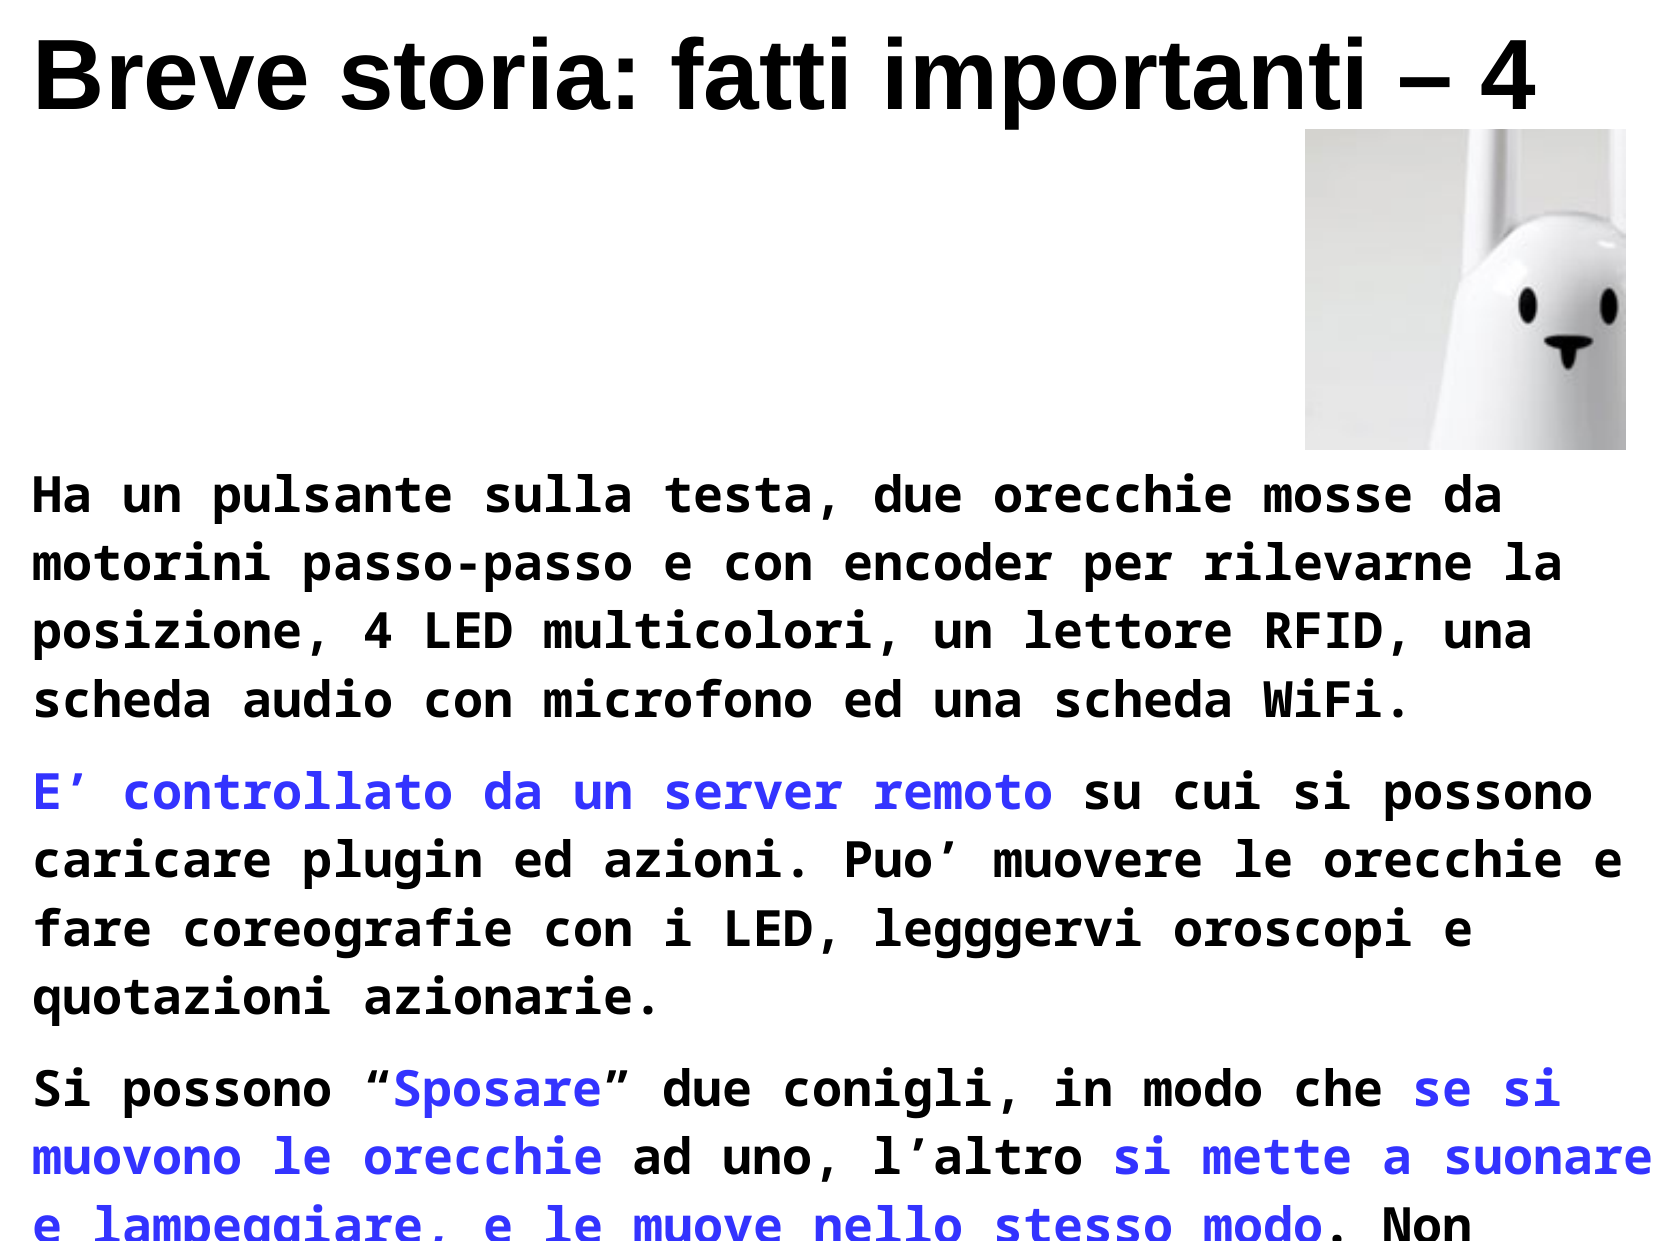

Breve storia: fatti importanti – 4
Ha un pulsante sulla testa, due orecchie mosse da motorini passo-passo e con encoder per rilevarne la posizione, 4 LED multicolori, un lettore RFID, una scheda audio con microfono ed una scheda WiFi.
E’ controllato da un server remoto su cui si possono caricare plugin ed azioni. Puo’ muovere le orecchie e fare coreografie con i LED, legggervi oroscopi e quotazioni azionarie.
Si possono “Sposare” due conigli, in modo che se si muovono le orecchie ad uno, l’altro si mette a suonare e lampeggiare, e le muove nello stesso modo. Non banale spiegarlo ad un cliente in ufficio!